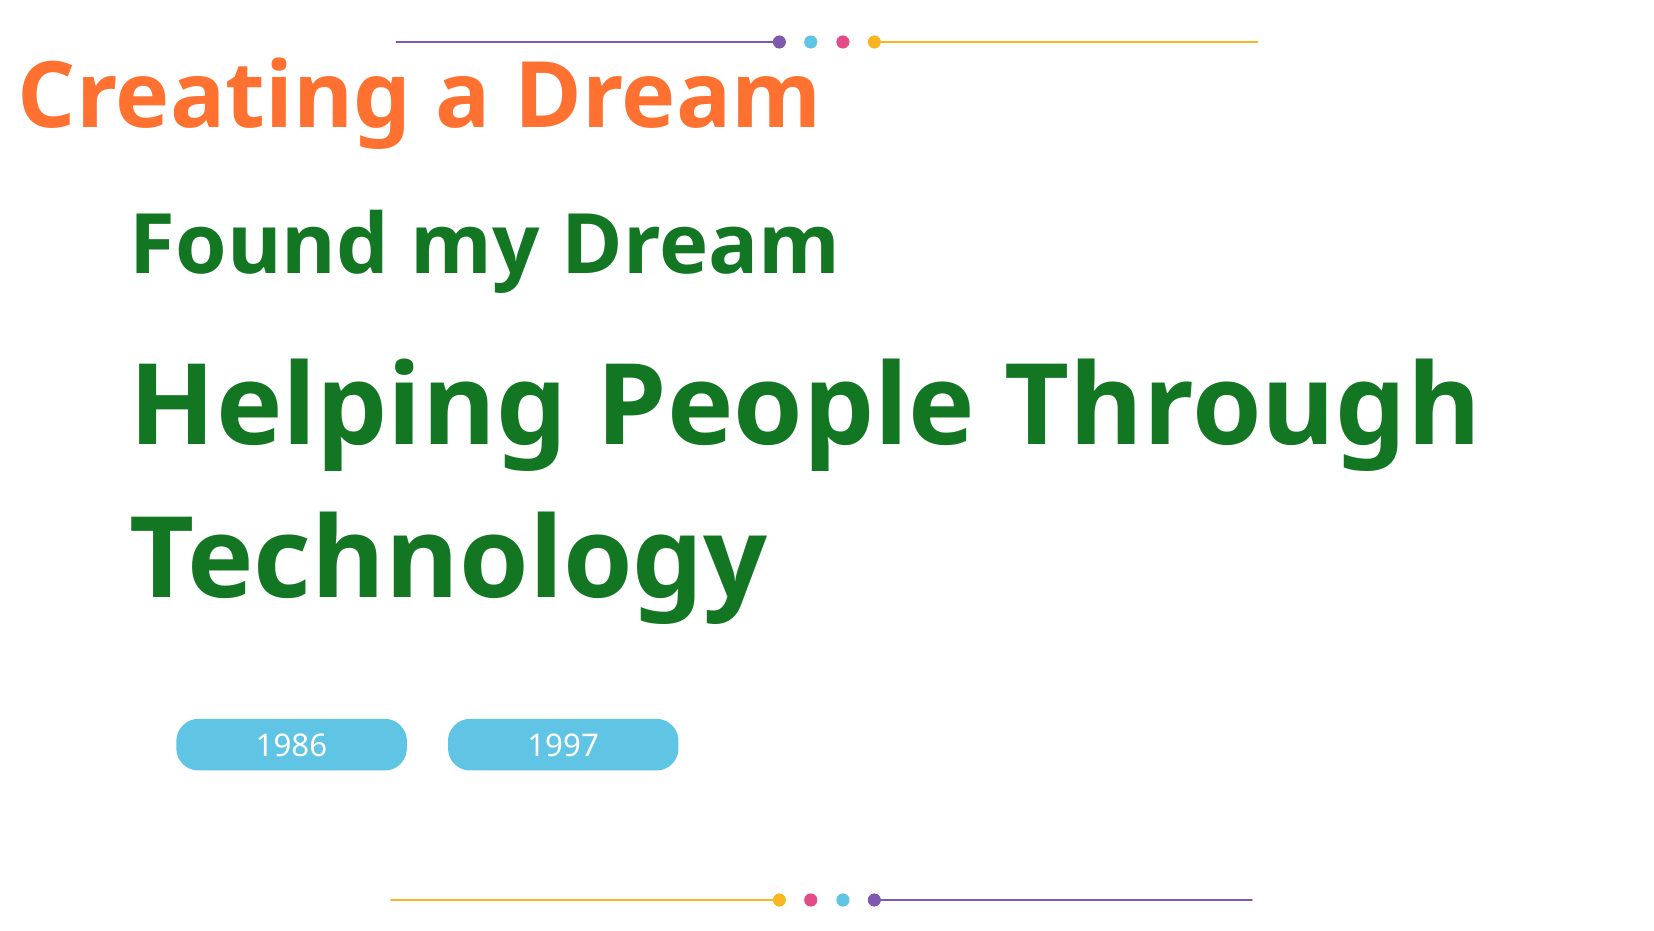

# Found my Dream
Creating a Dream
Helping People Through Technology
1986
1997